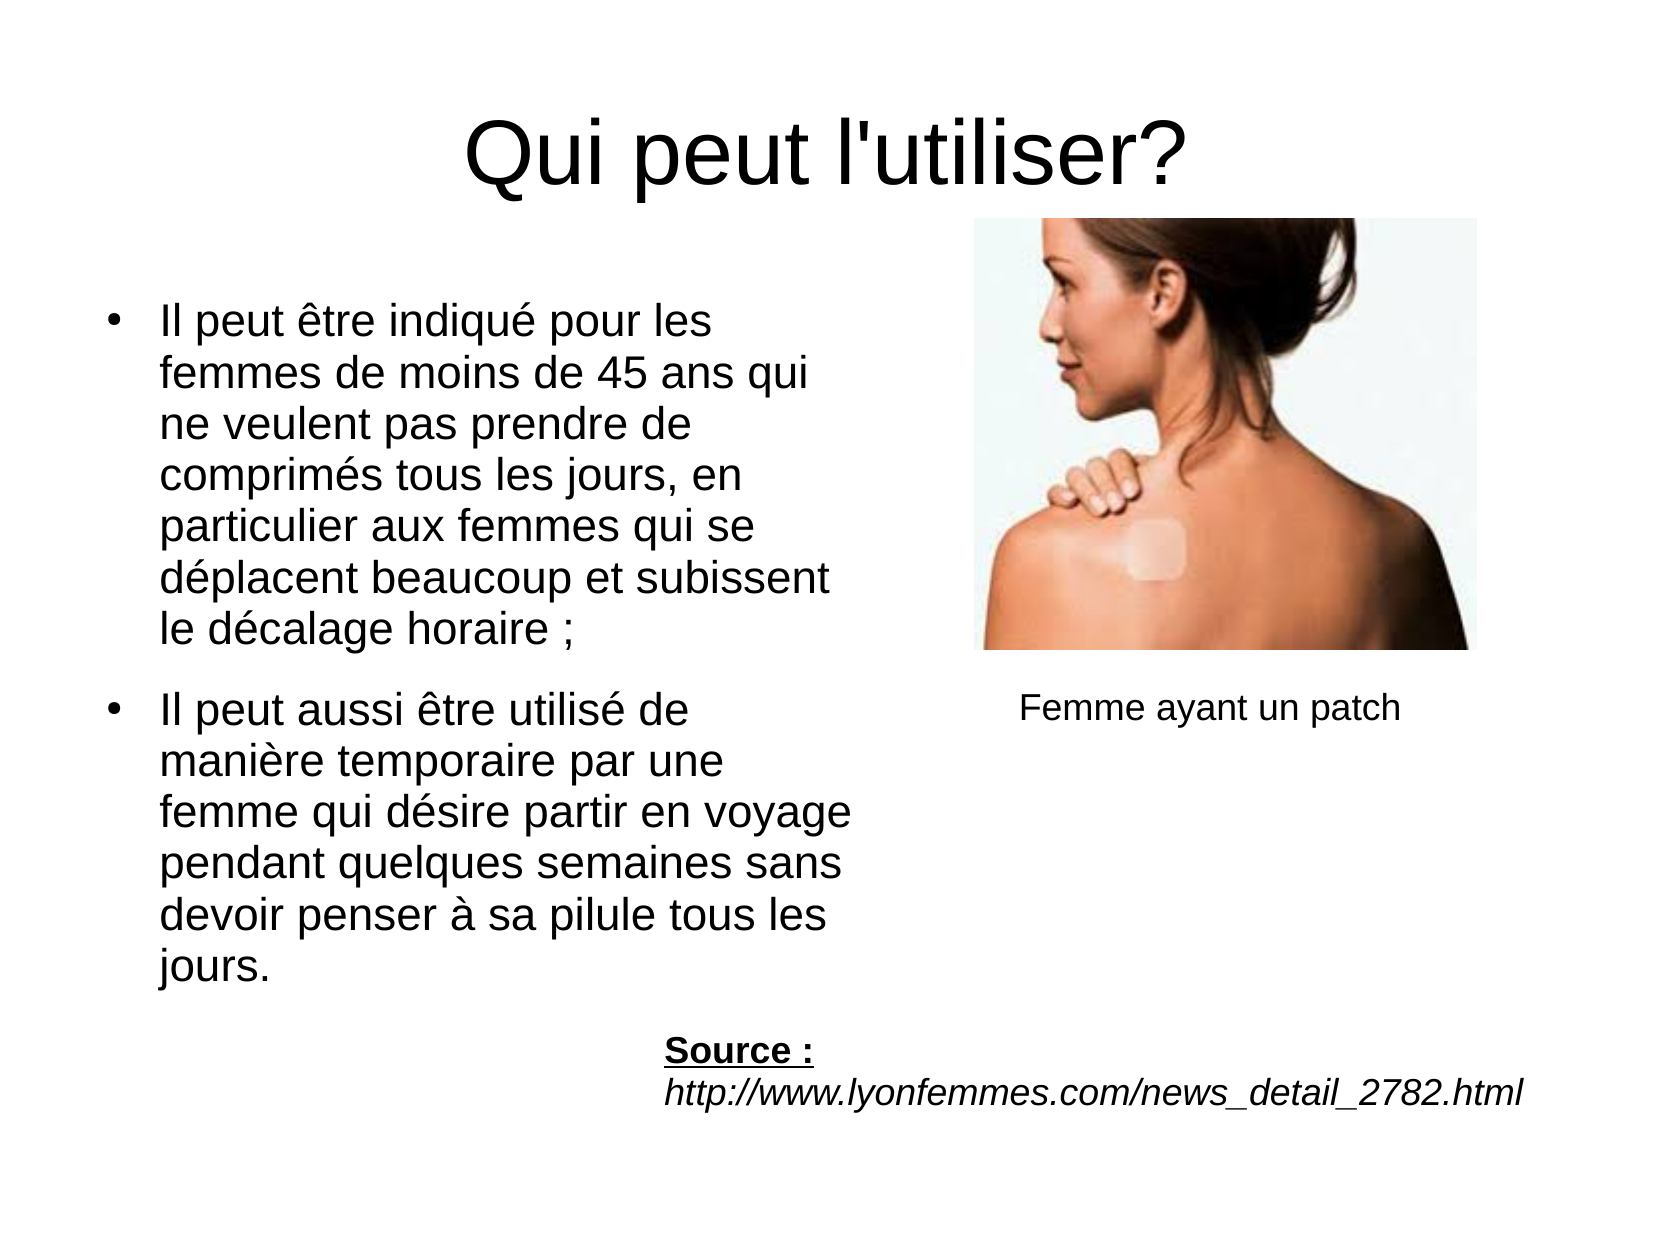

# Qui peut l'utiliser?
Il peut être indiqué pour les femmes de moins de 45 ans qui ne veulent pas prendre de comprimés tous les jours, en particulier aux femmes qui se déplacent beaucoup et subissent le décalage horaire ;
Il peut aussi être utilisé de manière temporaire par une femme qui désire partir en voyage pendant quelques semaines sans devoir penser à sa pilule tous les jours.
Femme ayant un patch
Source :
http://www.lyonfemmes.com/news_detail_2782.html